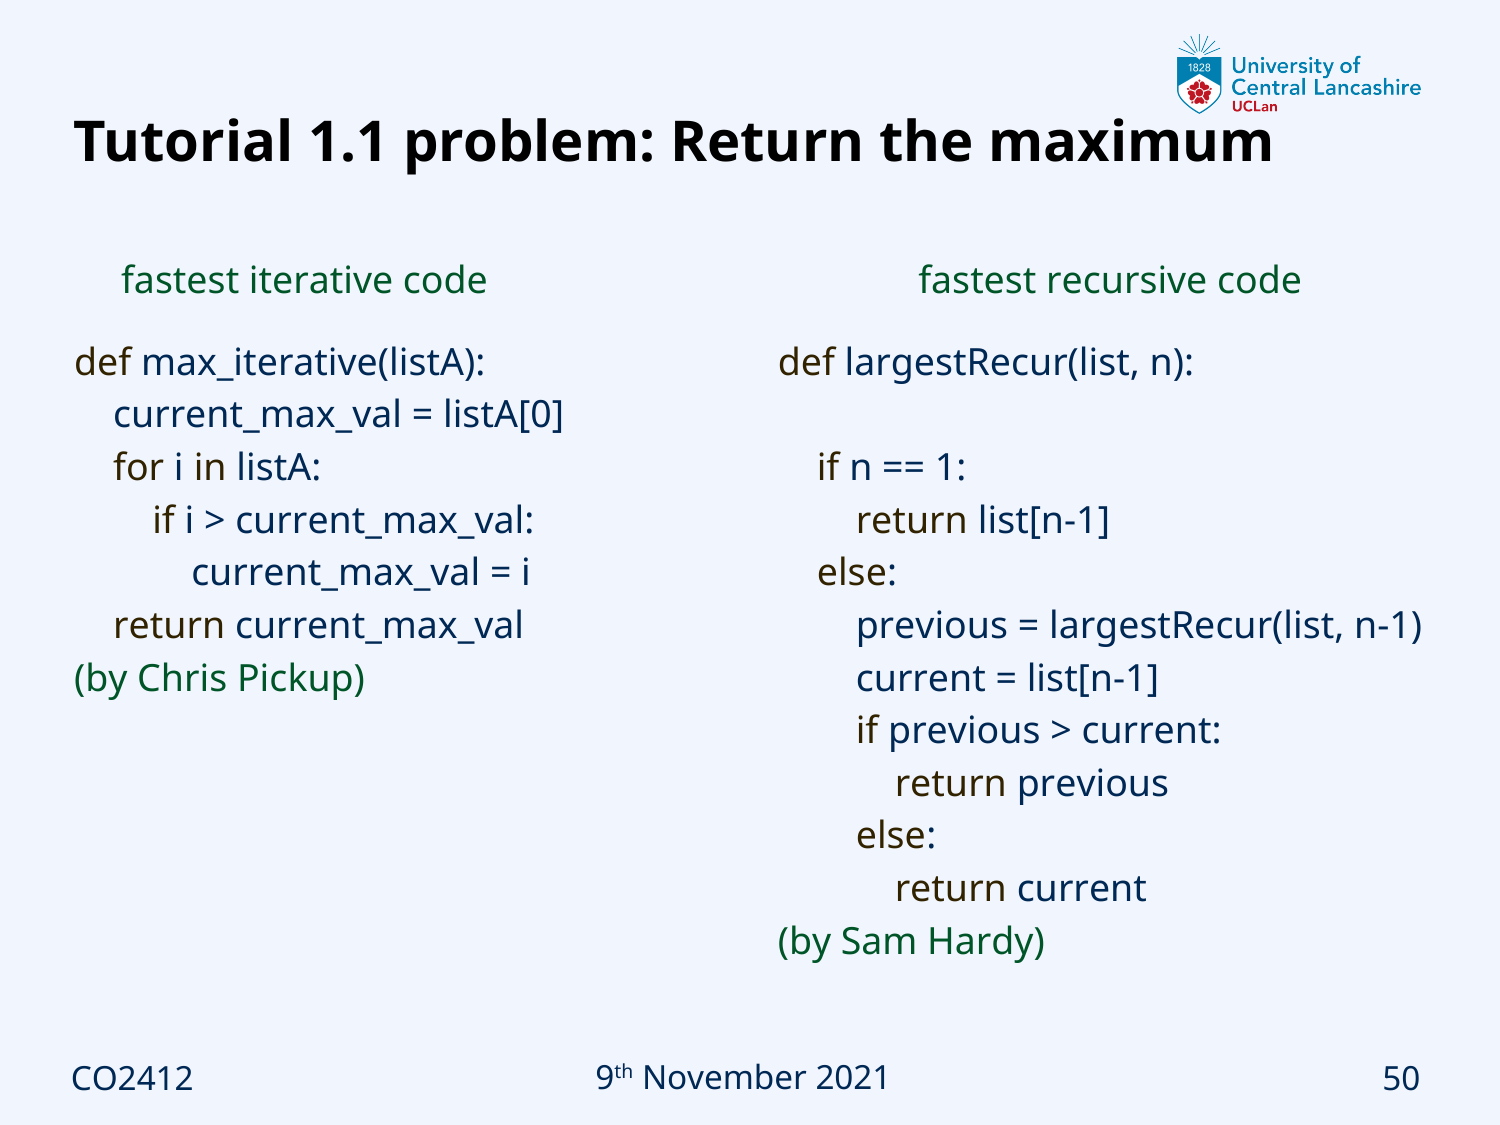

# Tutorial 1.1 problem: Return the maximum
fastest iterative code
fastest recursive code
def max_iterative(listA):
 current_max_val = listA[0]
 for i in listA:
 if i > current_max_val:
 current_max_val = i
 return current_max_val
(by Chris Pickup)
def largestRecur(list, n):
 if n == 1:
 return list[n-1]
 else:
 previous = largestRecur(list, n-1)
 current = list[n-1]
 if previous > current:
 return previous
 else:
 return current
(by Sam Hardy)